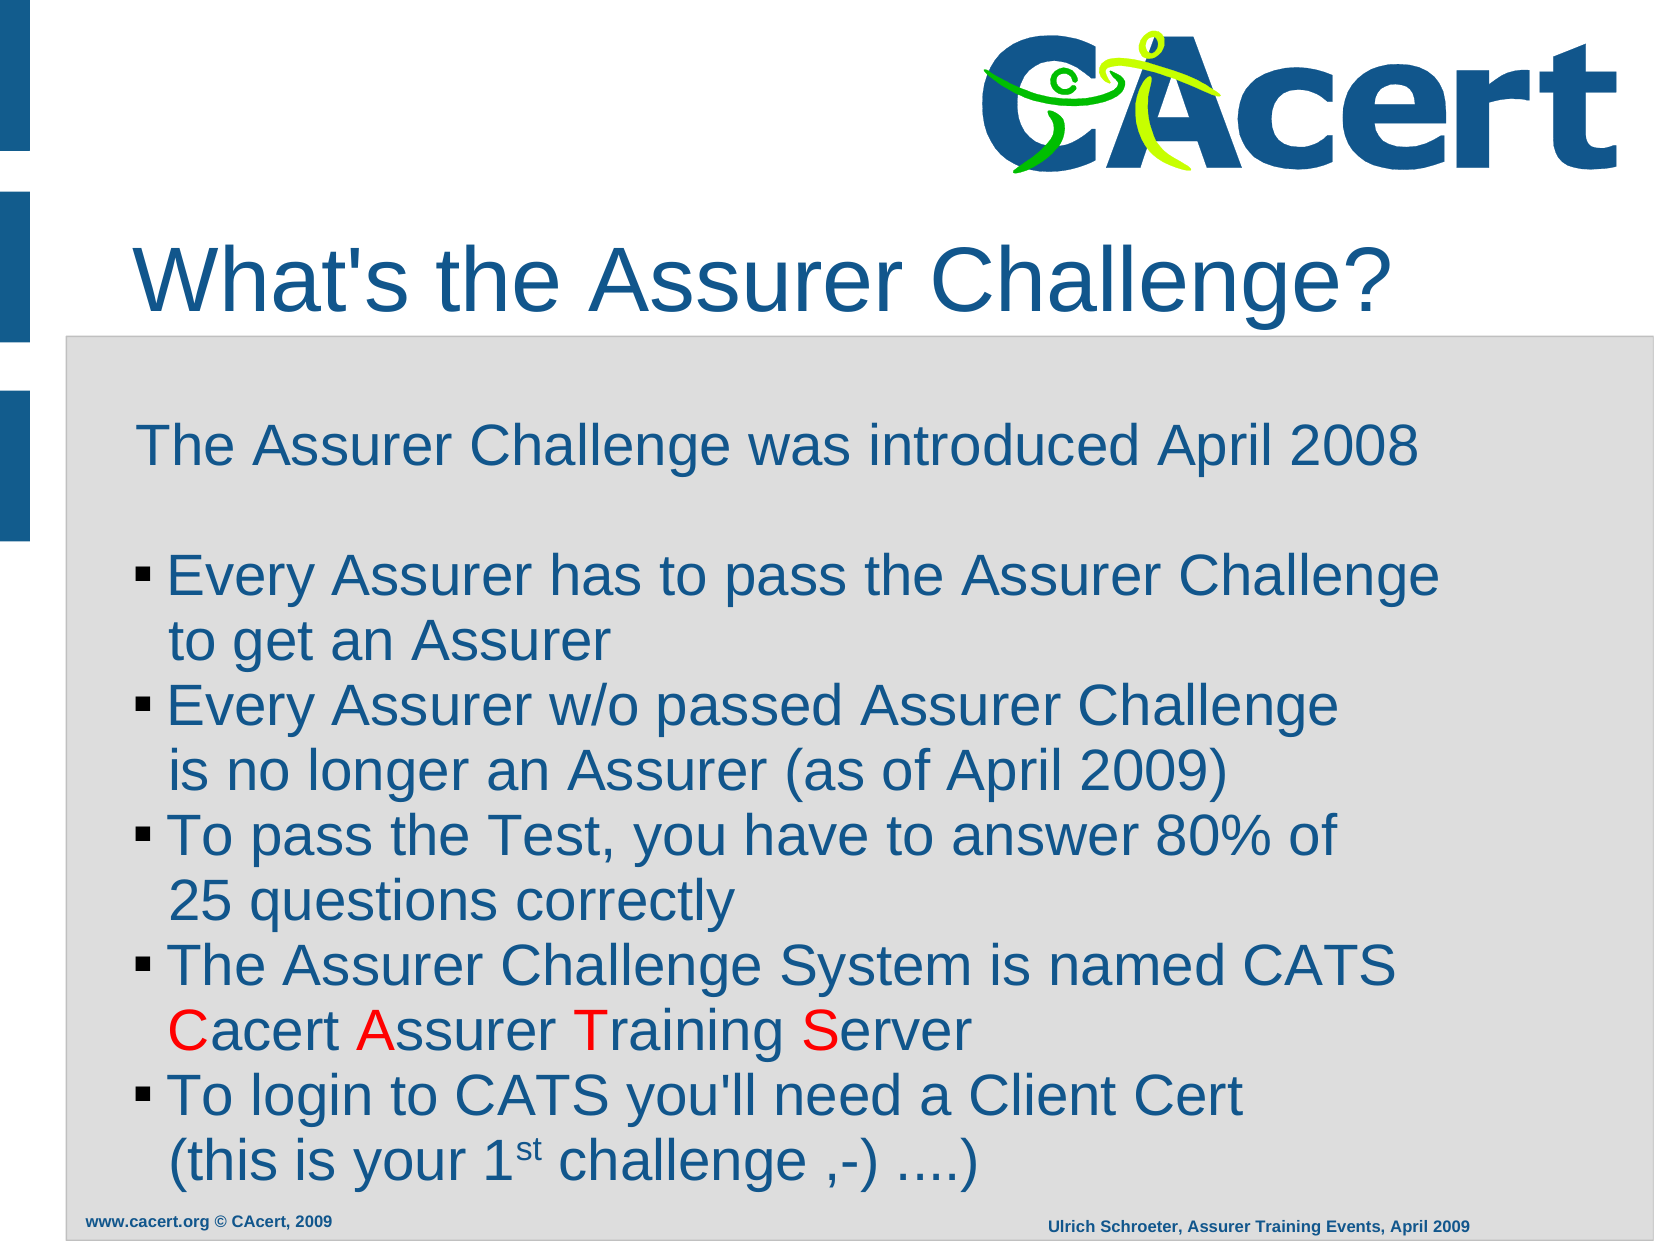

What's the Assurer Challenge?
The Assurer Challenge was introduced April 2008
 Every Assurer has to pass the Assurer Challenge
 to get an Assurer
 Every Assurer w/o passed Assurer Challenge
 is no longer an Assurer (as of April 2009)
 To pass the Test, you have to answer 80% of
 25 questions correctly
 The Assurer Challenge System is named CATS
 Cacert Assurer Training Server
 To login to CATS you'll need a Client Cert
 (this is your 1st challenge ,-) ....)